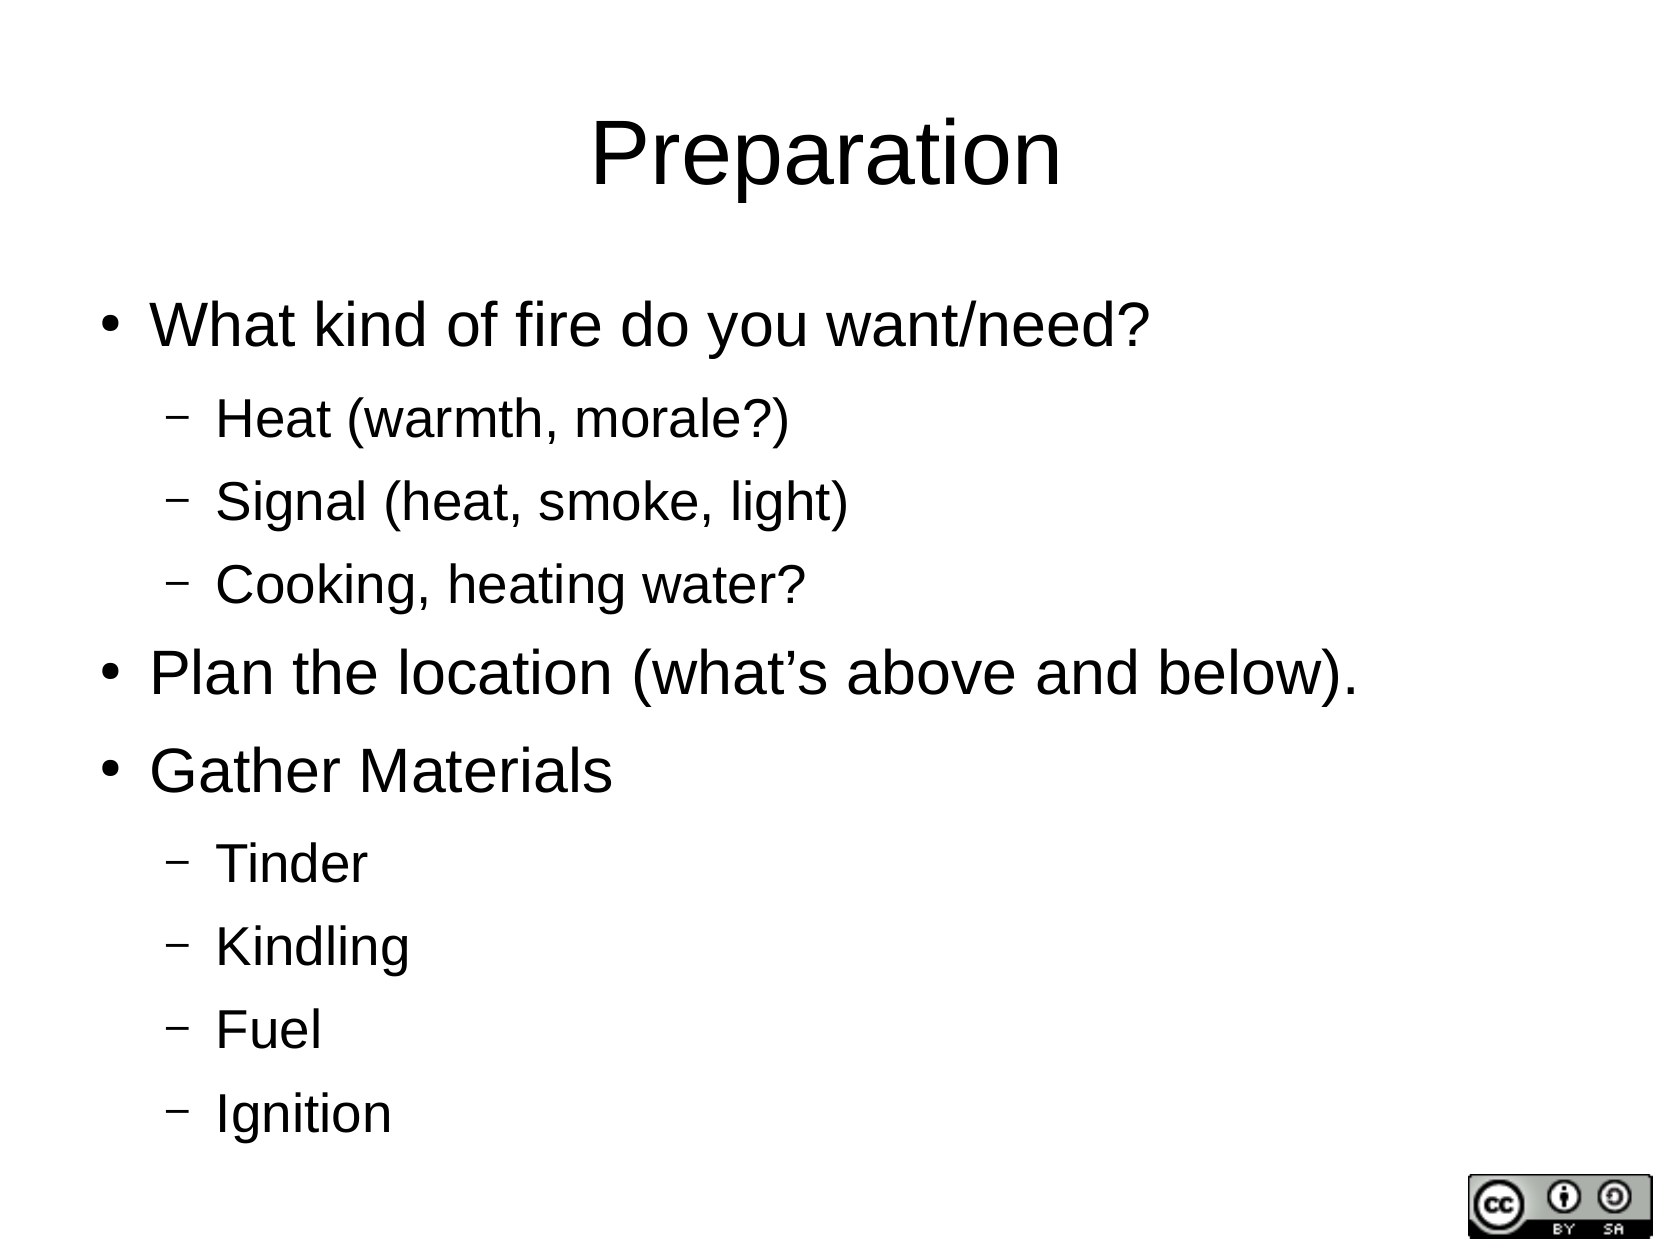

# Preparation
What kind of fire do you want/need?
Heat (warmth, morale?)
Signal (heat, smoke, light)
Cooking, heating water?
Plan the location (what’s above and below).
Gather Materials
Tinder
Kindling
Fuel
Ignition